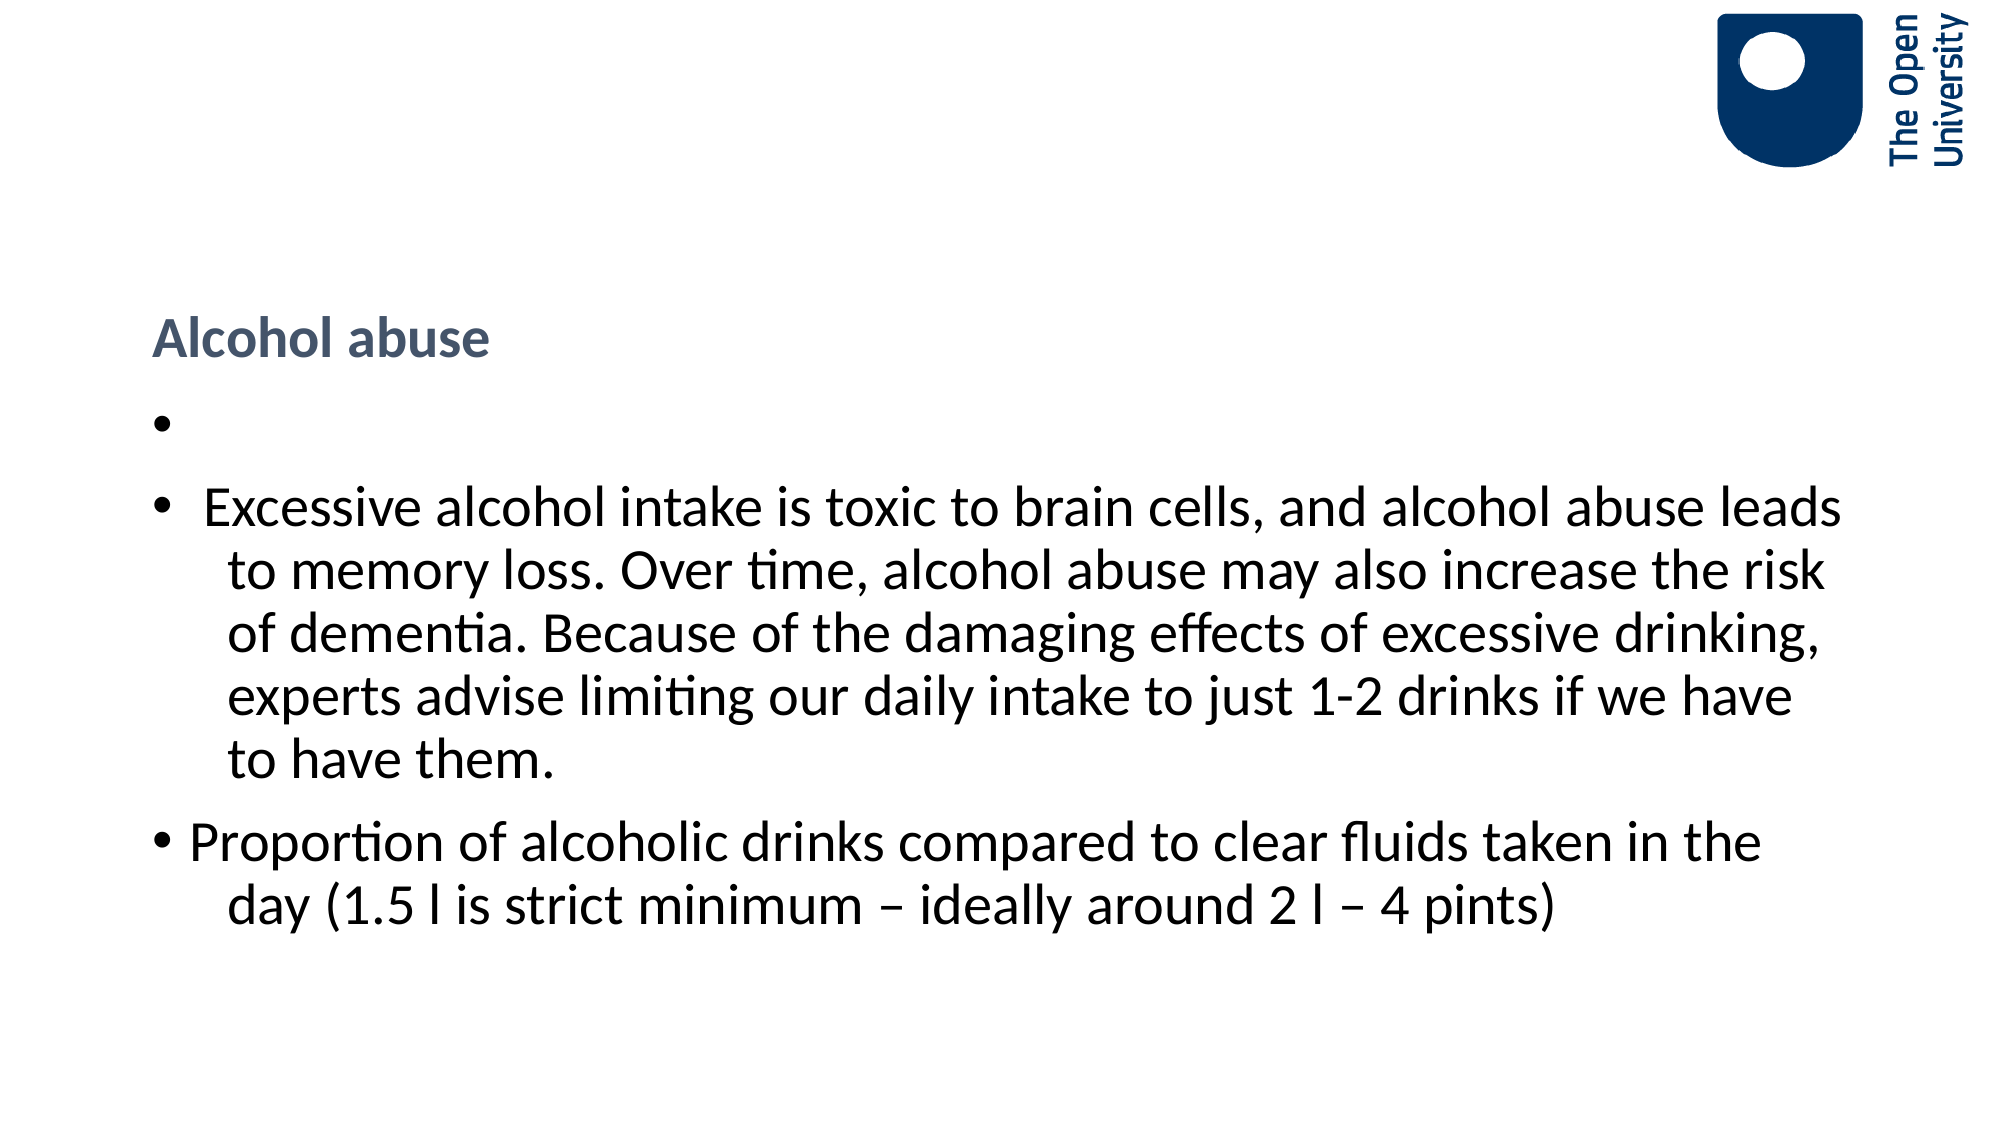

# Alcohol abuse
 Excessive alcohol intake is toxic to brain cells, and alcohol abuse leads to memory loss. Over time, alcohol abuse may also increase the risk of dementia. Because of the damaging effects of excessive drinking, experts advise limiting our daily intake to just 1-2 drinks if we have to have them.
Proportion of alcoholic drinks compared to clear fluids taken in the day (1.5 l is strict minimum – ideally around 2 l – 4 pints)